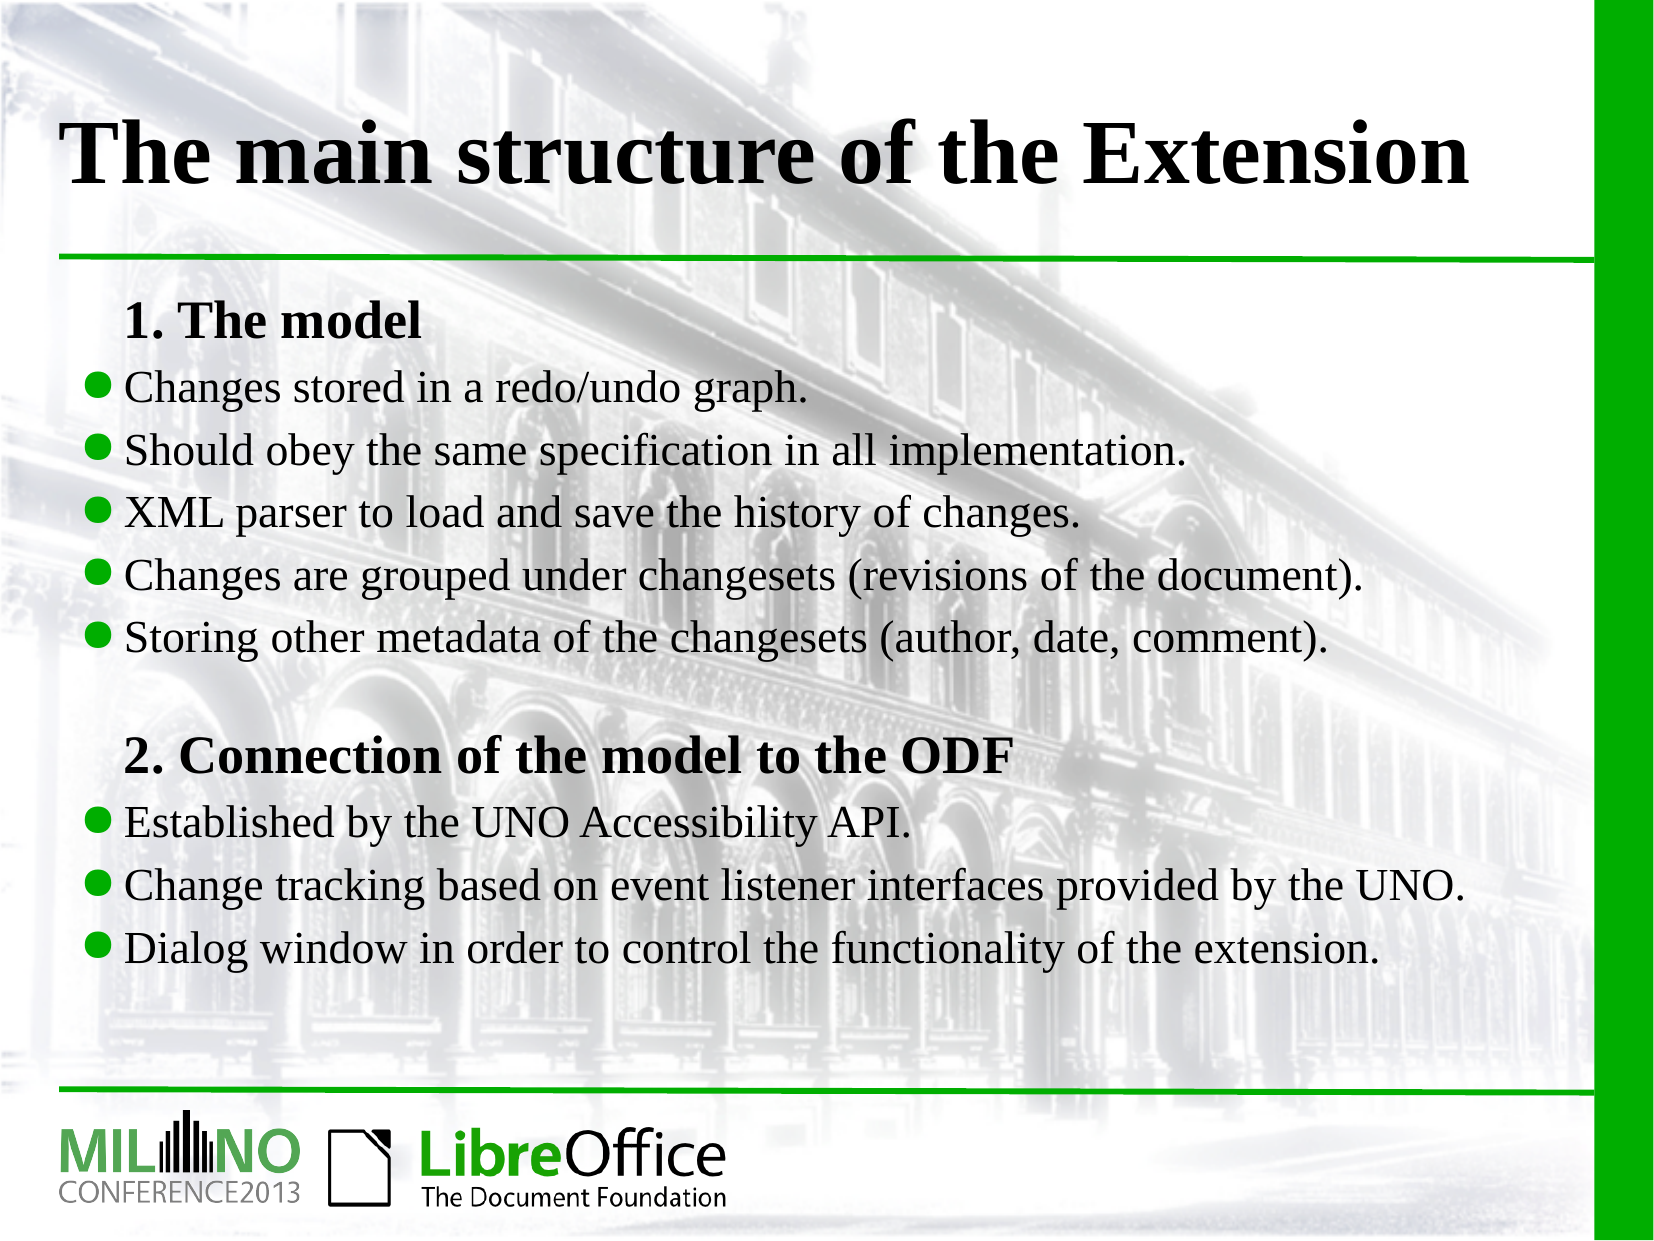

# The main structure of the Extension
1. The model
Changes stored in a redo/undo graph.
Should obey the same specification in all implementation.
XML parser to load and save the history of changes.
Changes are grouped under changesets (revisions of the document).
Storing other metadata of the changesets (author, date, comment).
2. Connection of the model to the ODF
Established by the UNO Accessibility API.
Change tracking based on event listener interfaces provided by the UNO.
Dialog window in order to control the functionality of the extension.